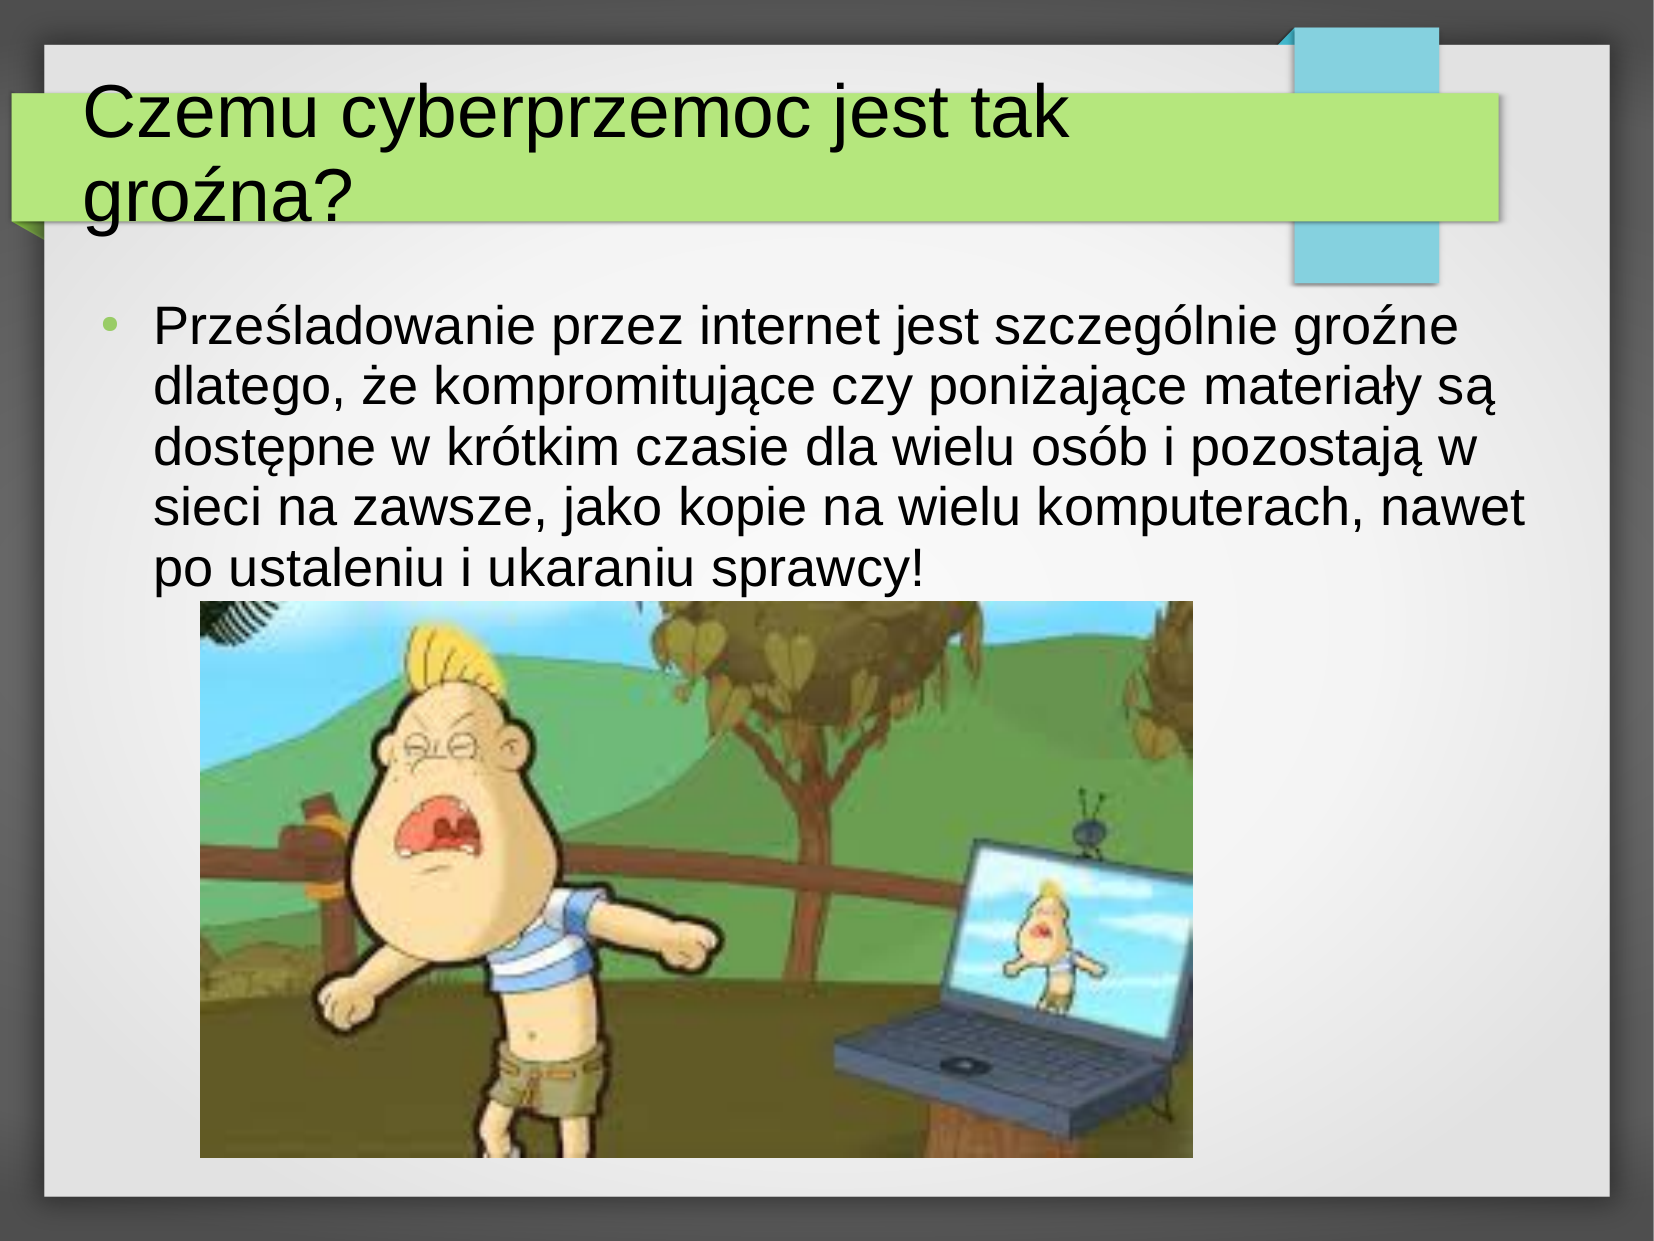

# Czemu cyberprzemoc jest tak groźna?
Prześladowanie przez internet jest szczególnie groźne dlatego, że kompromitujące czy poniżające materiały są dostępne w krótkim czasie dla wielu osób i pozostają w sieci na zawsze, jako kopie na wielu komputerach, nawet po ustaleniu i ukaraniu sprawcy!